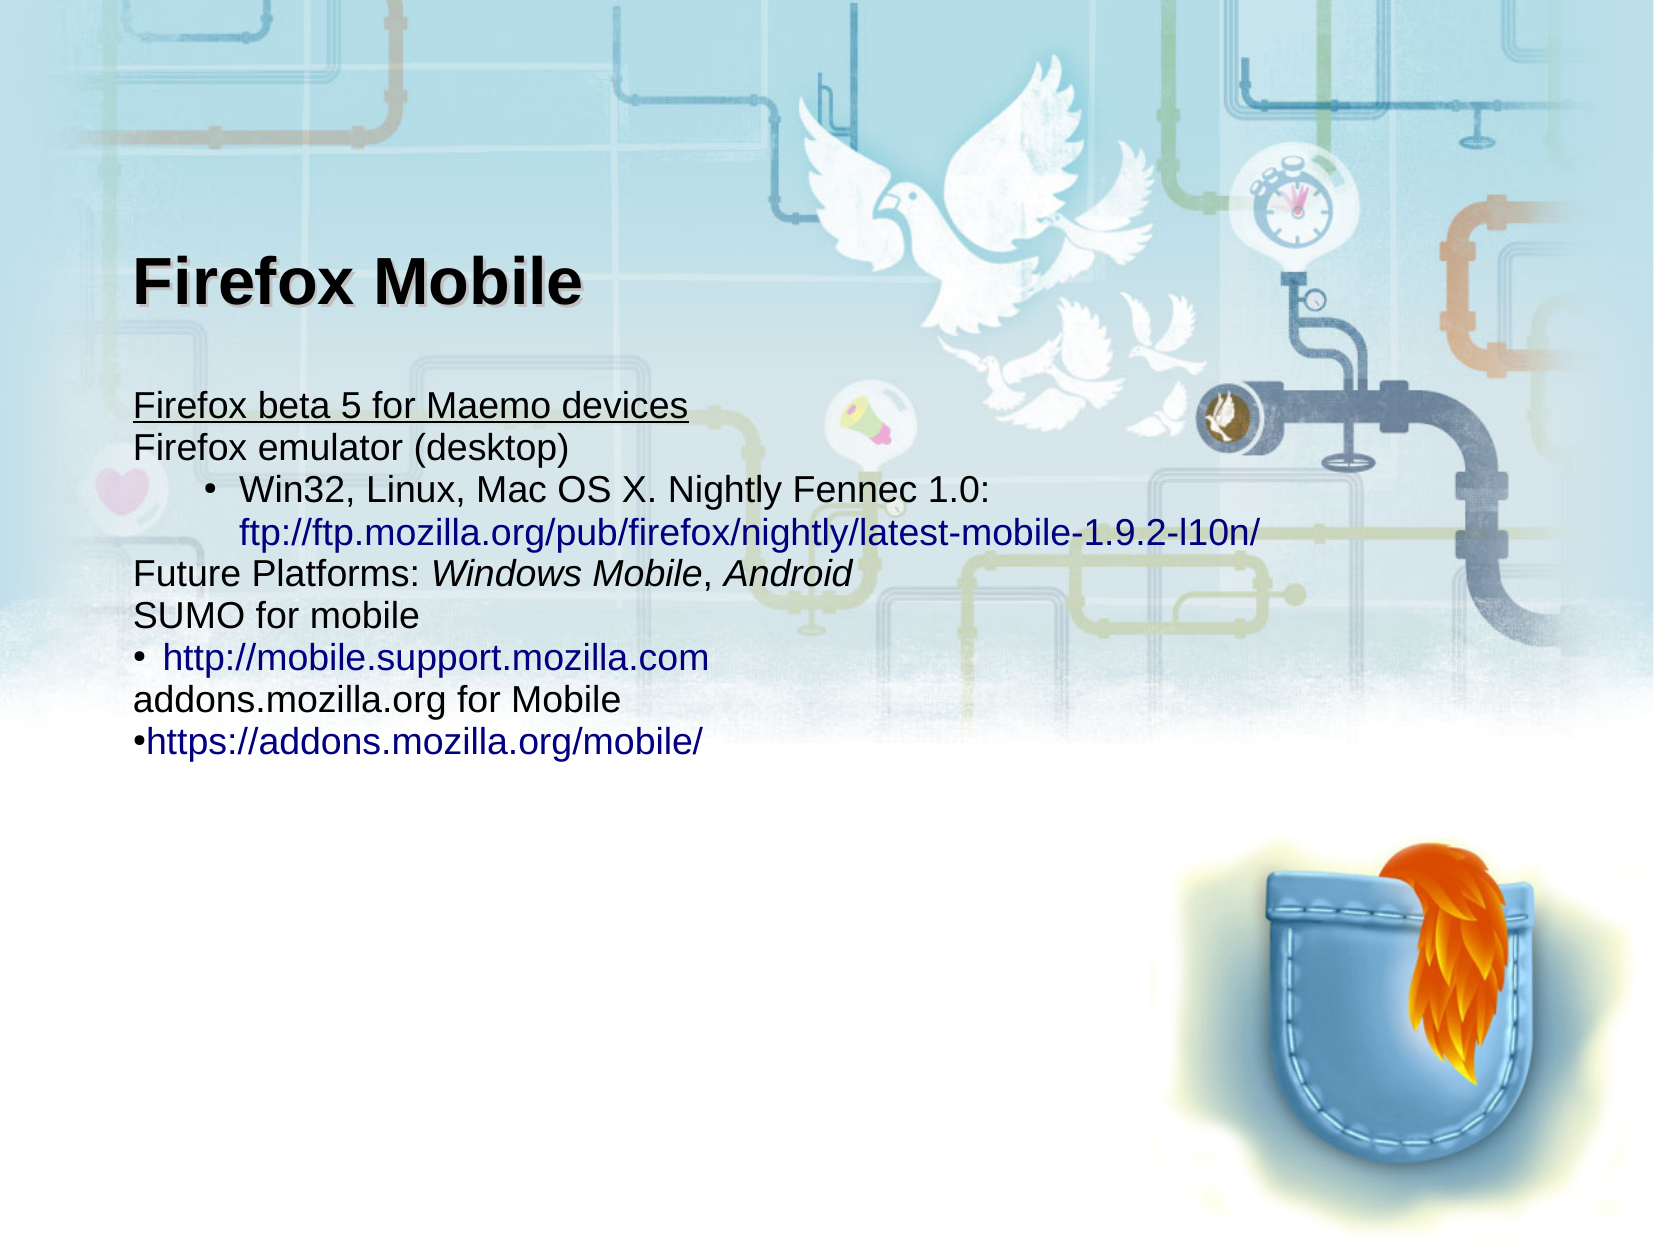

Firefox Mobile
Firefox beta 5 for Maemo devices
Firefox emulator (desktop)
Win32, Linux, Mac OS X. Nightly Fennec 1.0:
ftp://ftp.mozilla.org/pub/firefox/nightly/latest-mobile-1.9.2-l10n/
Future Platforms: Windows Mobile, Android
SUMO for mobile
http://mobile.support.mozilla.com
addons.mozilla.org for Mobile
https://addons.mozilla.org/mobile/